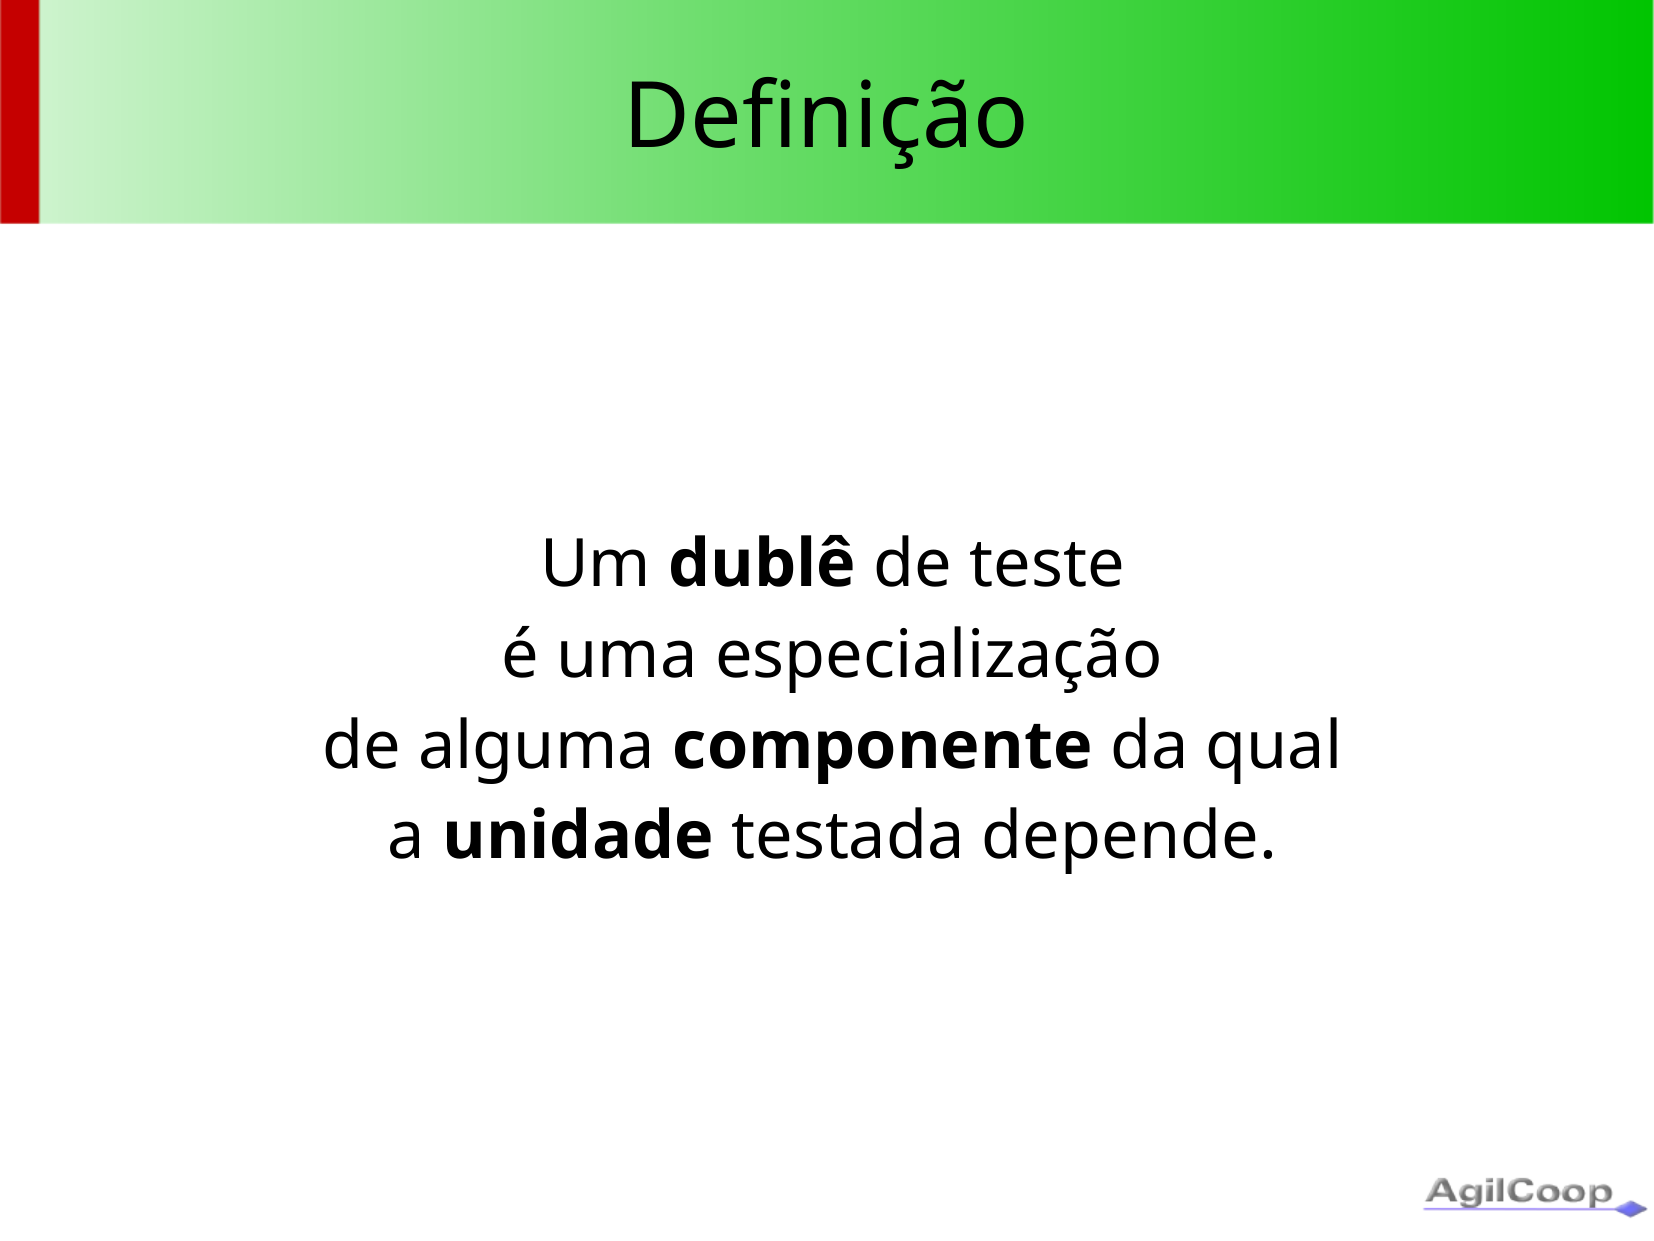

# Definição
Um dublê de teste
é uma especialização
de alguma componente da qual
a unidade testada depende.